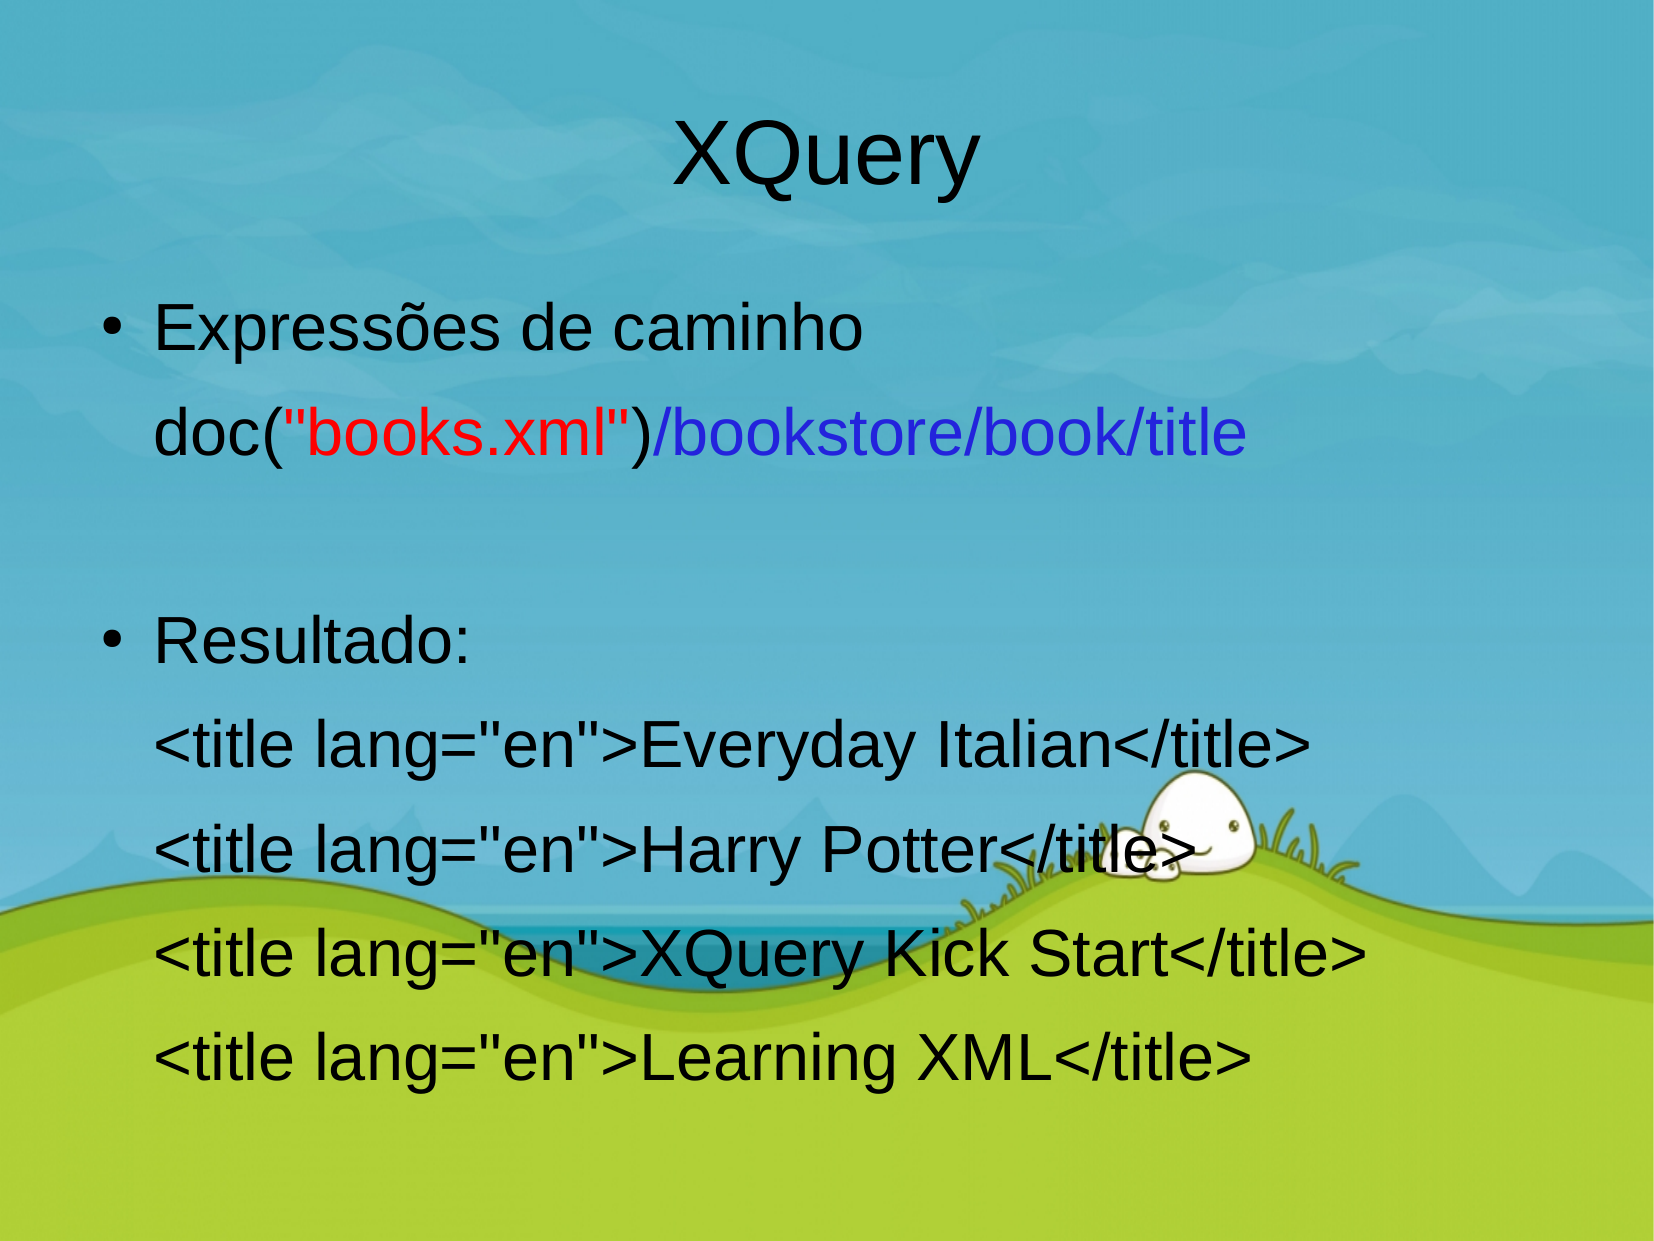

# XQuery
Expressões de caminho
doc("books.xml")/bookstore/book/title
Resultado:
<title lang="en">Everyday Italian</title>
<title lang="en">Harry Potter</title>
<title lang="en">XQuery Kick Start</title>
<title lang="en">Learning XML</title>